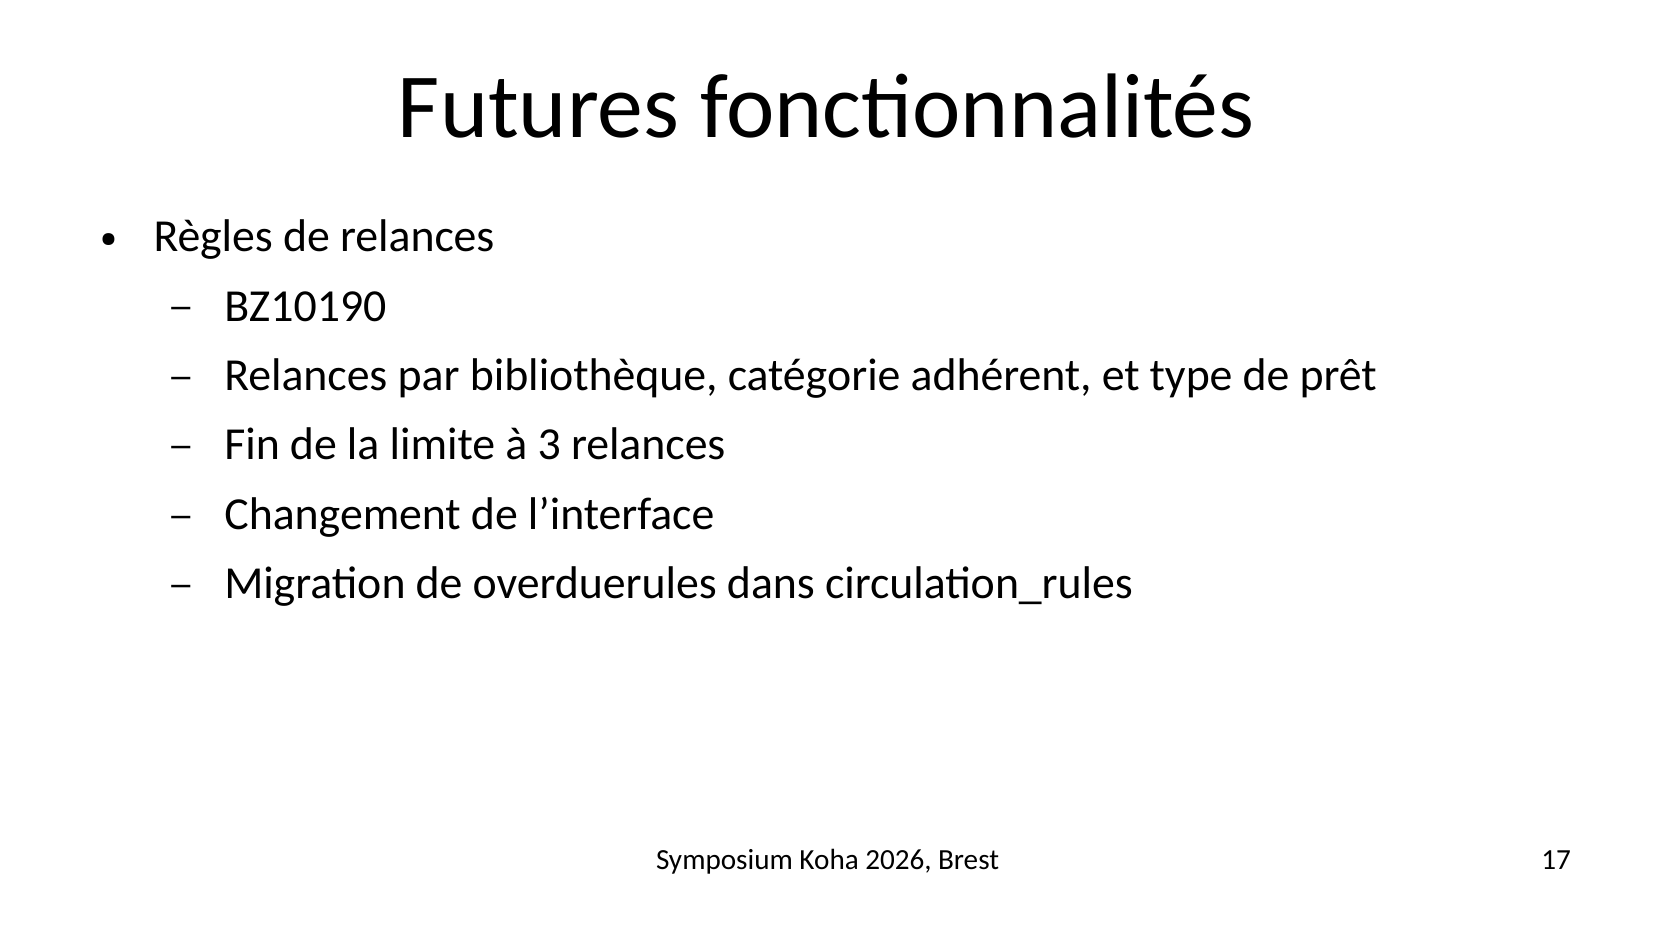

# Futures fonctionnalités
Règles de relances
BZ10190
Relances par bibliothèque, catégorie adhérent, et type de prêt
Fin de la limite à 3 relances
Changement de l’interface
Migration de overduerules dans circulation_rules
Symposium Koha 2026, Brest
17